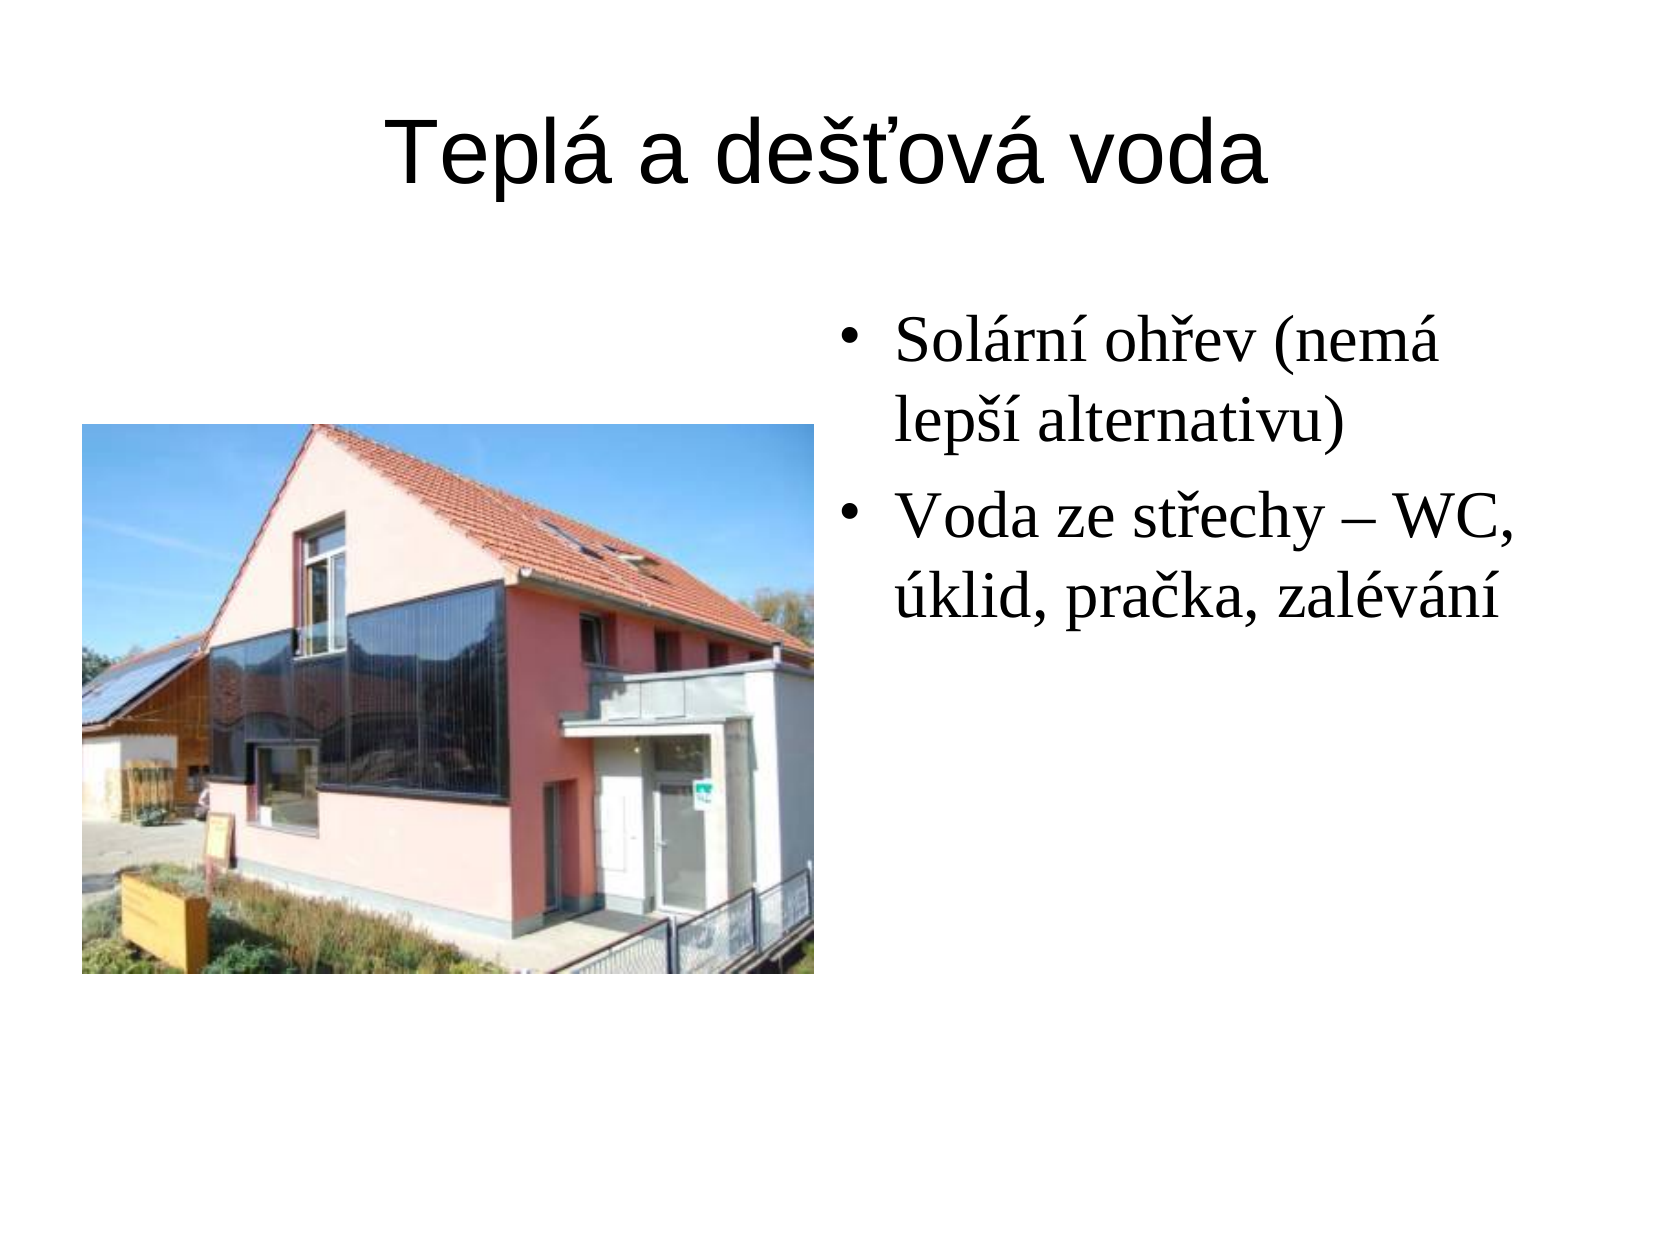

# Teplá a dešťová voda
Solární ohřev (nemá lepší alternativu)
Voda ze střechy – WC, úklid, pračka, zalévání